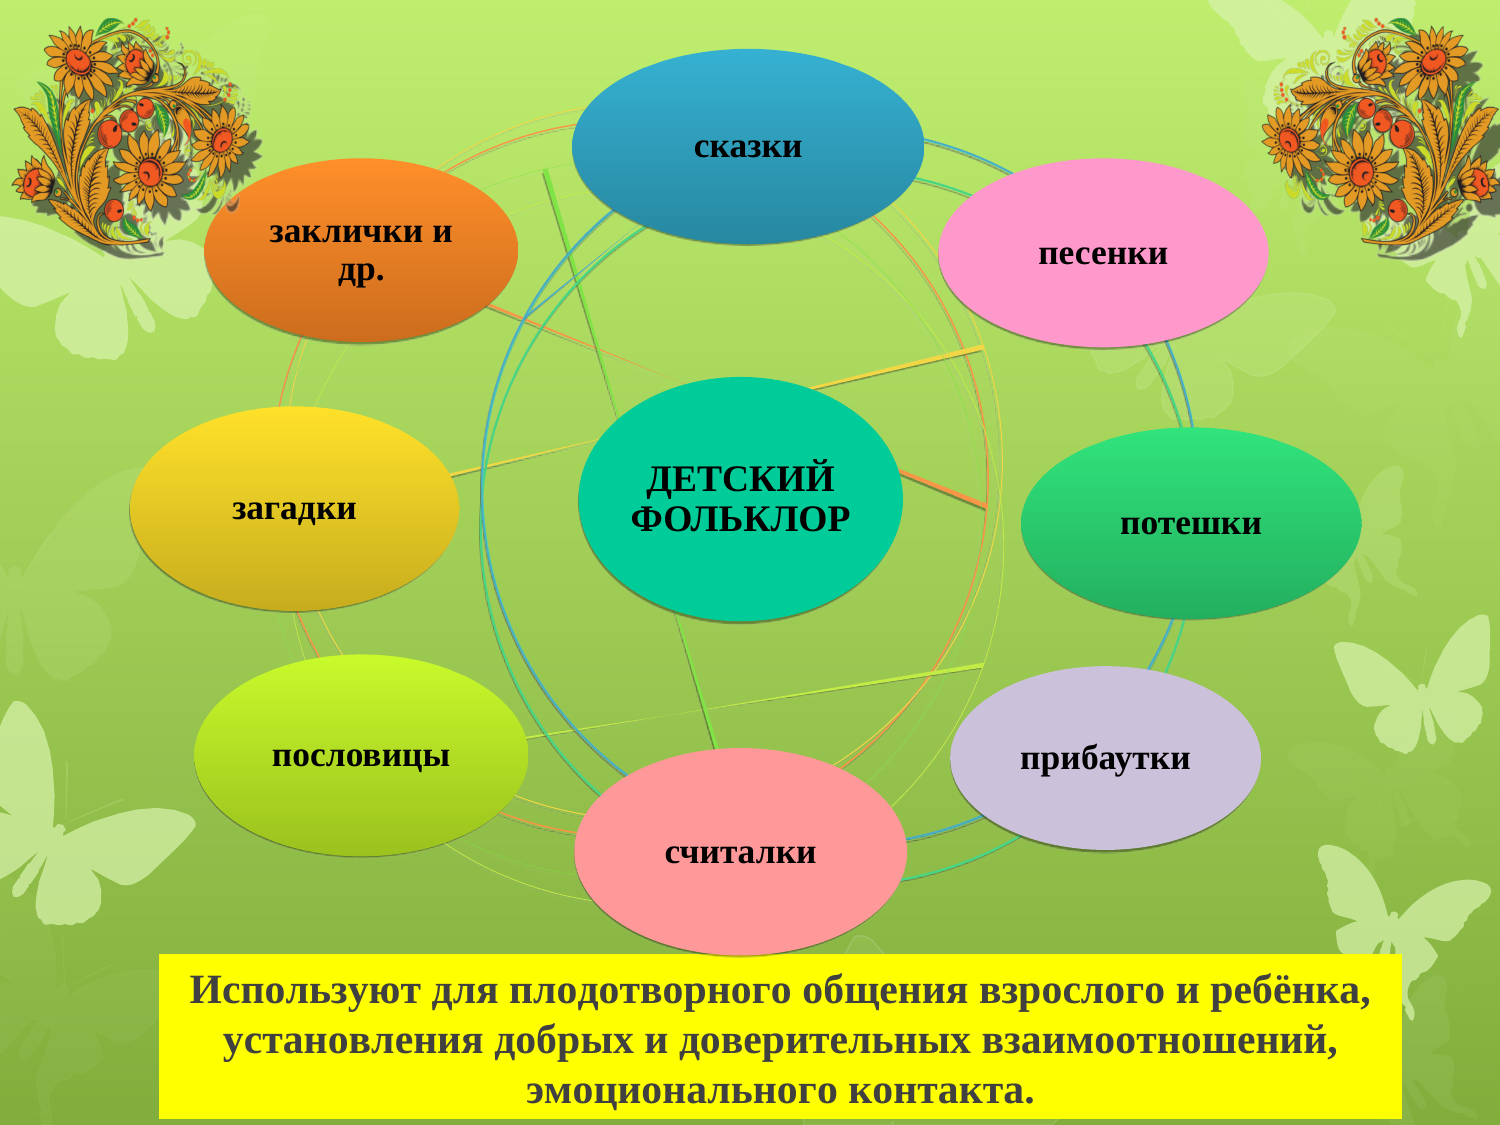

сказки
заклички и др.
песенки
ДЕТСКИЙ ФОЛЬКЛОР
загадки
потешки
пословицы
прибаутки
считалки
Используют для плодотворного общения взрослого и ребёнка, установления добрых и доверительных взаимоотношений, эмоционального контакта.